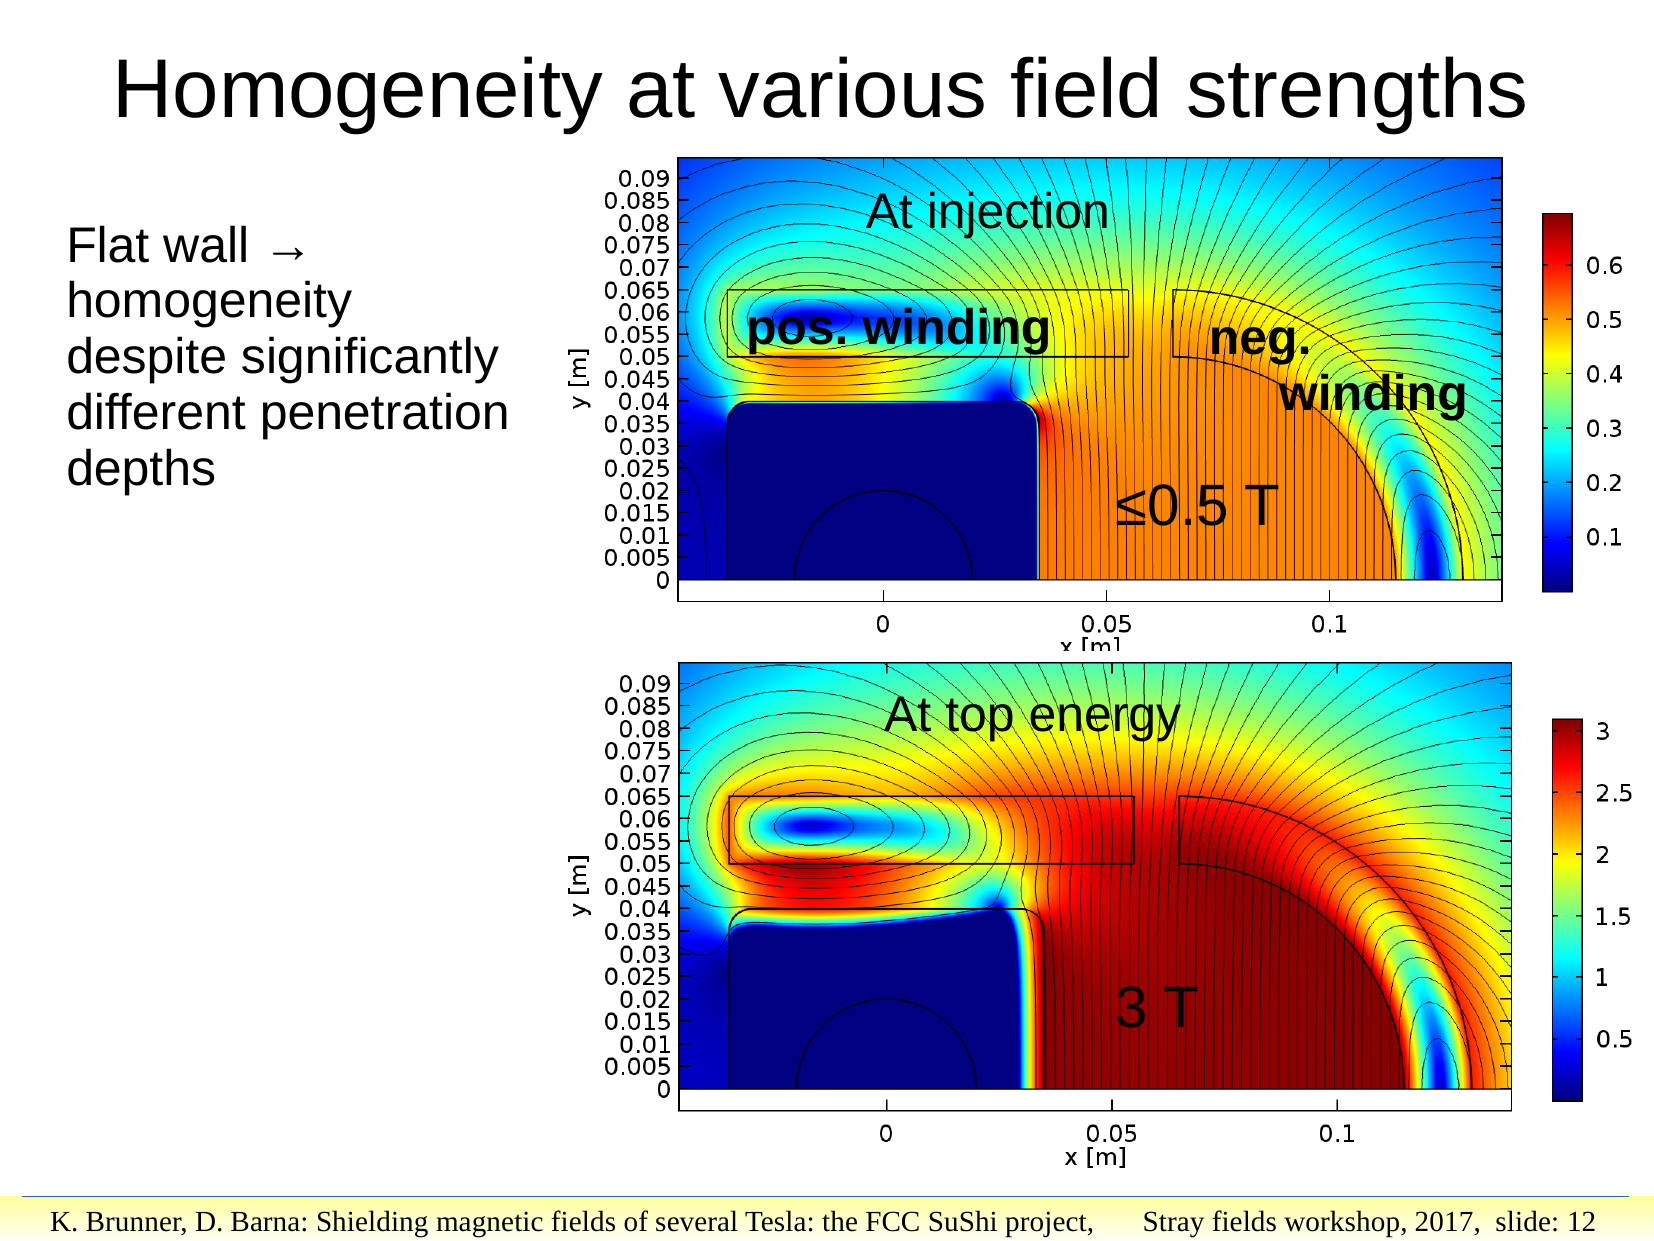

# Homogeneity at various field strengths
At injection
Flat wall → homogeneity despite significantly different penetration depths
pos. winding
neg.
 winding
≤0.5 T
At top energy
3 T
asdasdasda